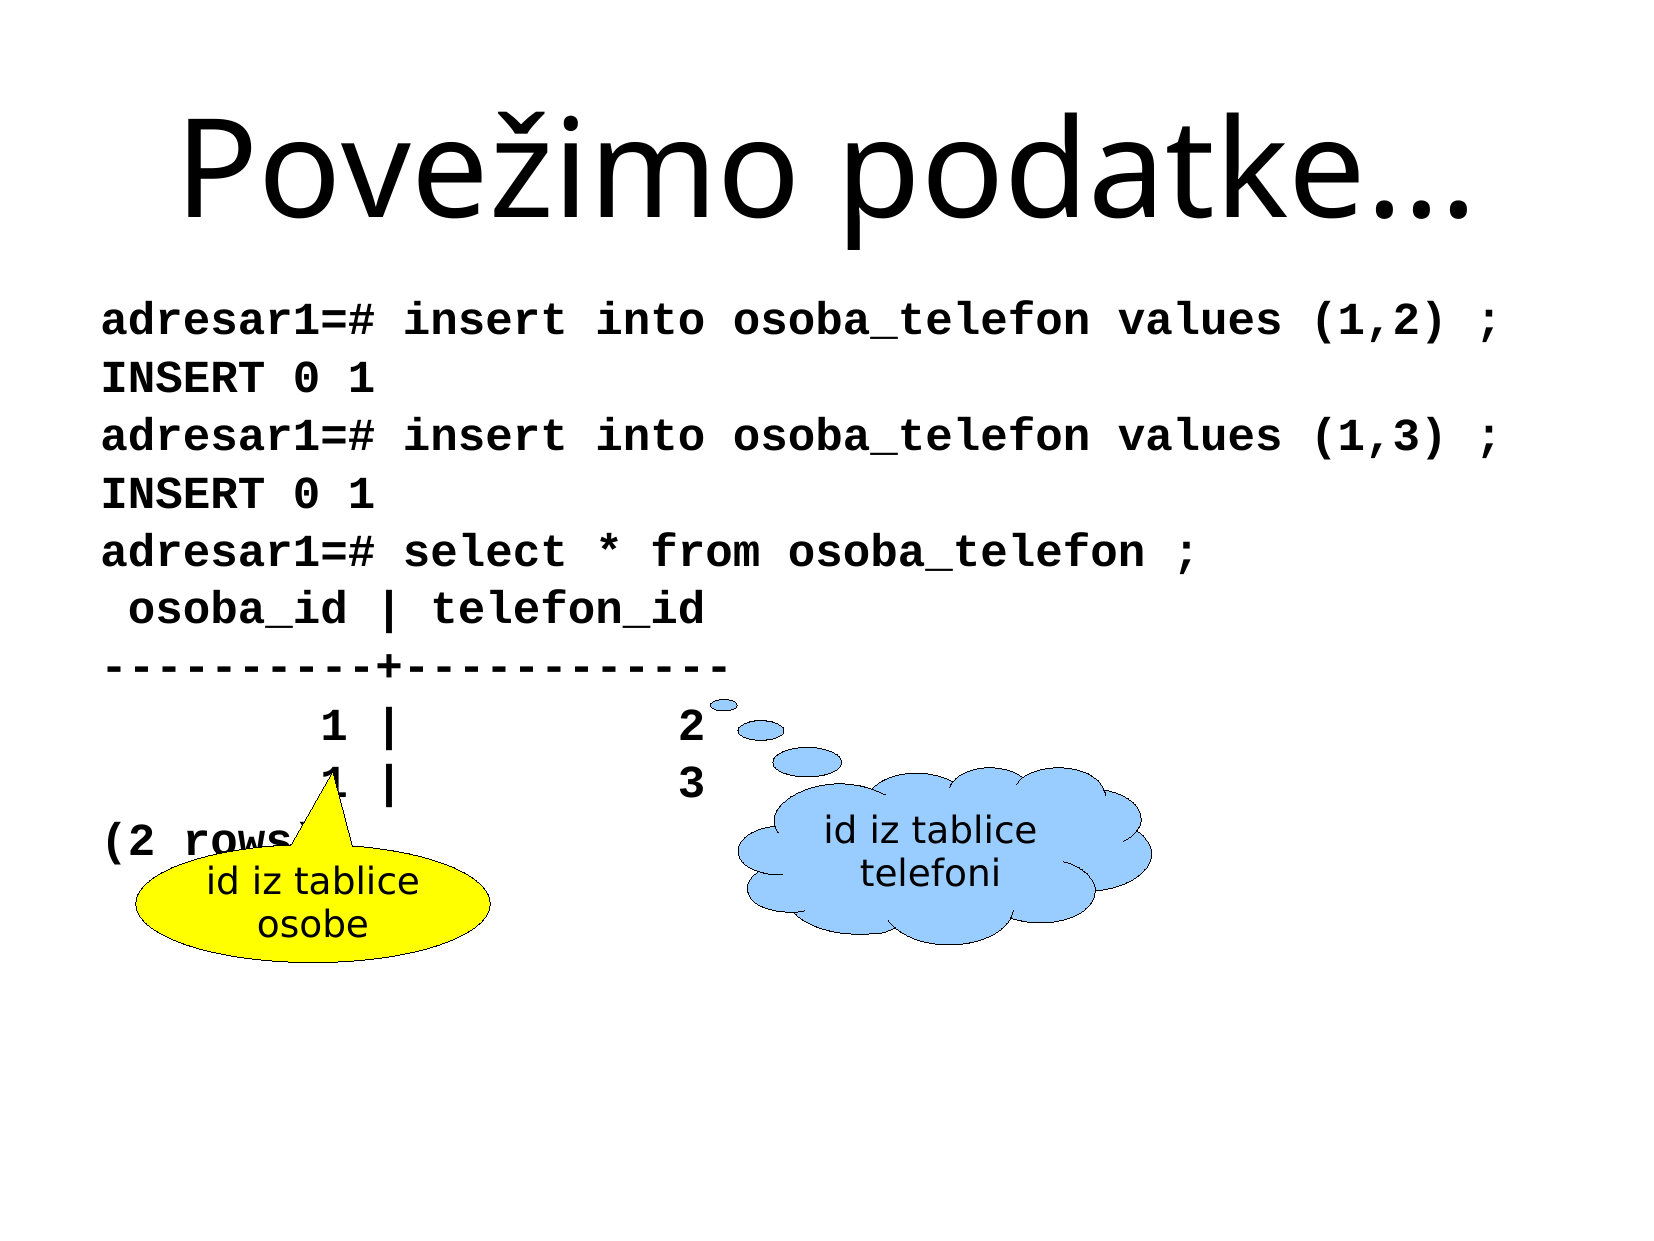

# Povežimo podatke...
adresar1=# insert into osoba_telefon values (1,2) ;
INSERT 0 1
adresar1=# insert into osoba_telefon values (1,3) ;
INSERT 0 1
adresar1=# select * from osoba_telefon ;
 osoba_id | telefon_id
----------+------------
 1 | 2
 1 | 3
(2 rows)
id iz tablice
telefoni
id iz tablice osobe